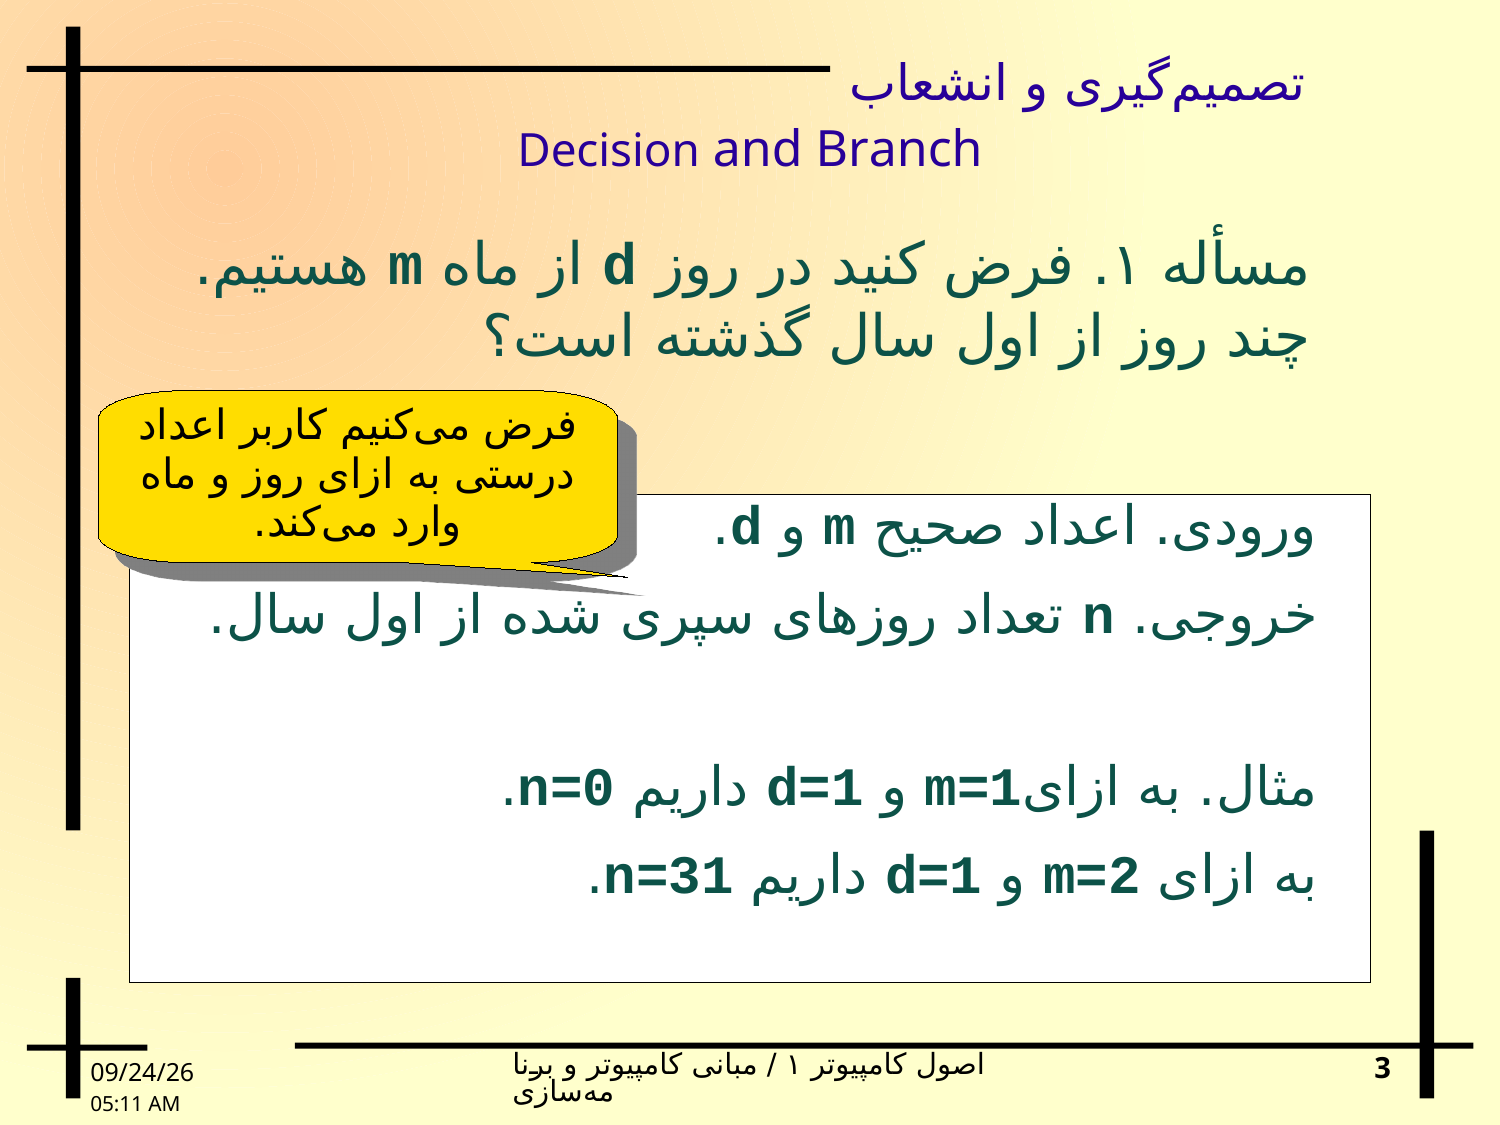

# تصمیم‌گیری و انشعاب Decision and Branch
مسأله ۱. فرض کنید در روز d از ماه m هستیم. چند روز از اول سال گذشته است؟
فرض می‌کنیم کاربر اعداد درستی به ازای روز و ماه وارد می‌کند.
ورودی. اعداد صحیح m و d.
خروجی. n تعداد روزهای سپری شده از اول سال.
مثال. به ازایm=1 و d=1 داریم n=0.
به ازای m=2 و d=1 داریم n=31.
اصول کامپیوتر ۱ / مبانی کامپیوتر و برنامه‌سازی
3